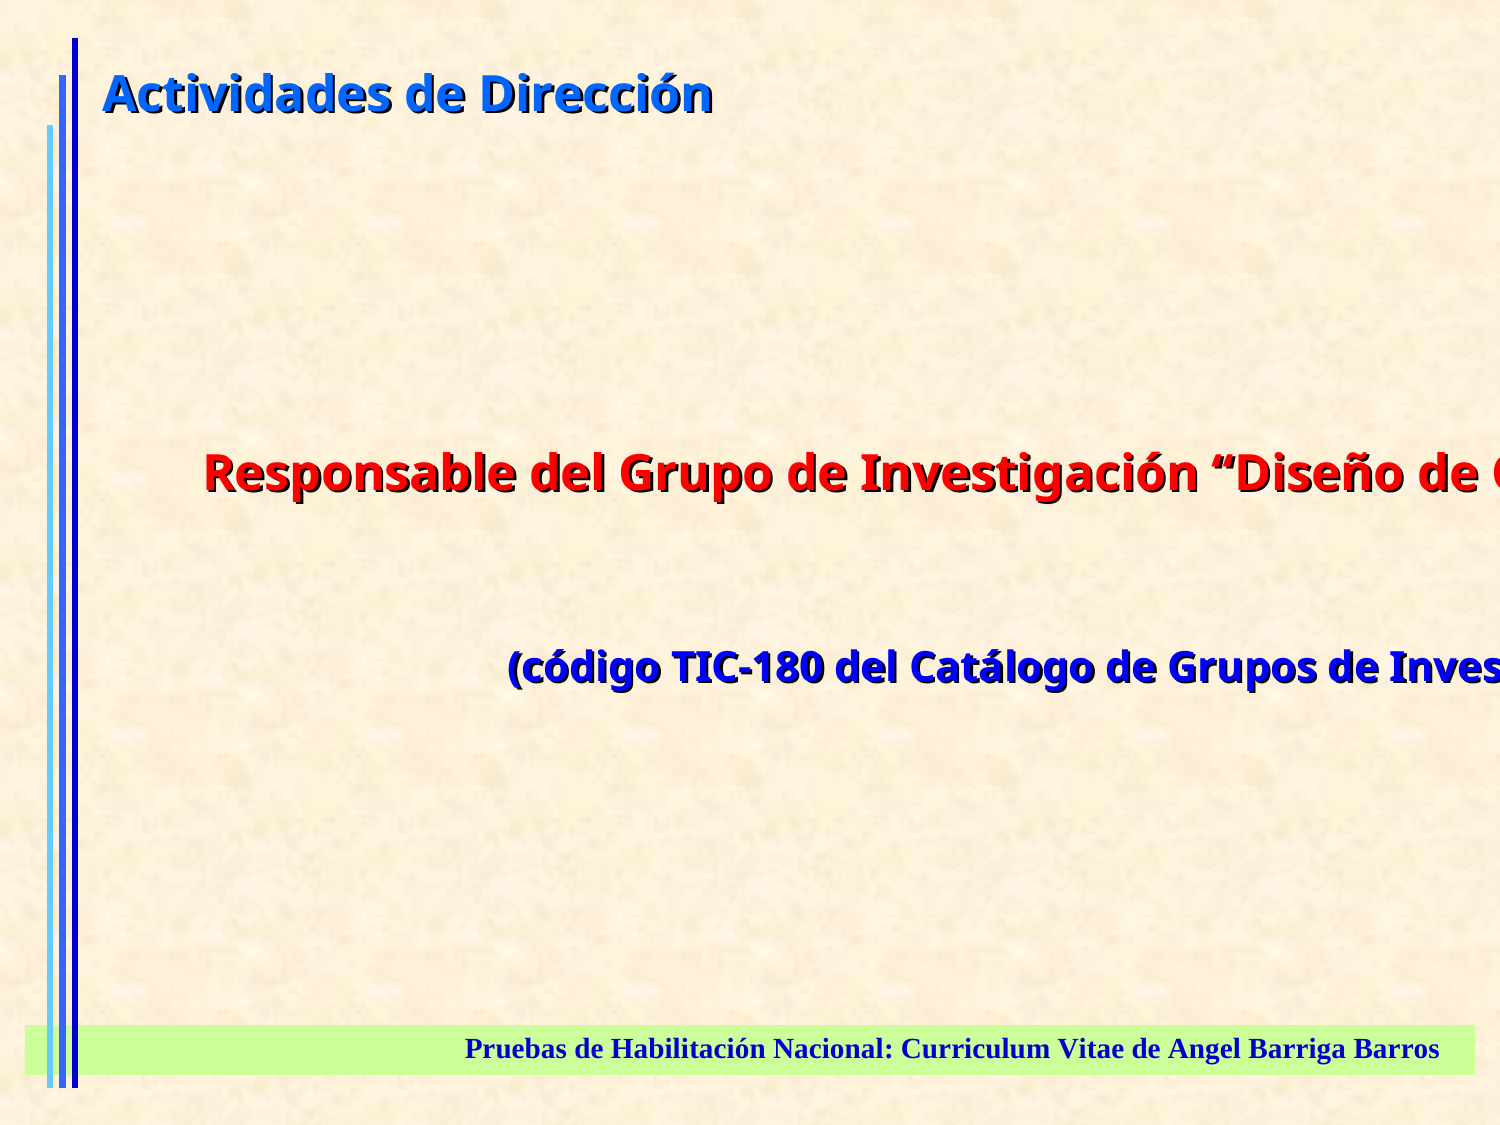

Actividades de Dirección
Responsable del Grupo de Investigación “Diseño de Circuitos Integrados Digitales y Mixtos “
(código TIC-180 del Catálogo de Grupos de Investigación de la Junta de Andalucía)